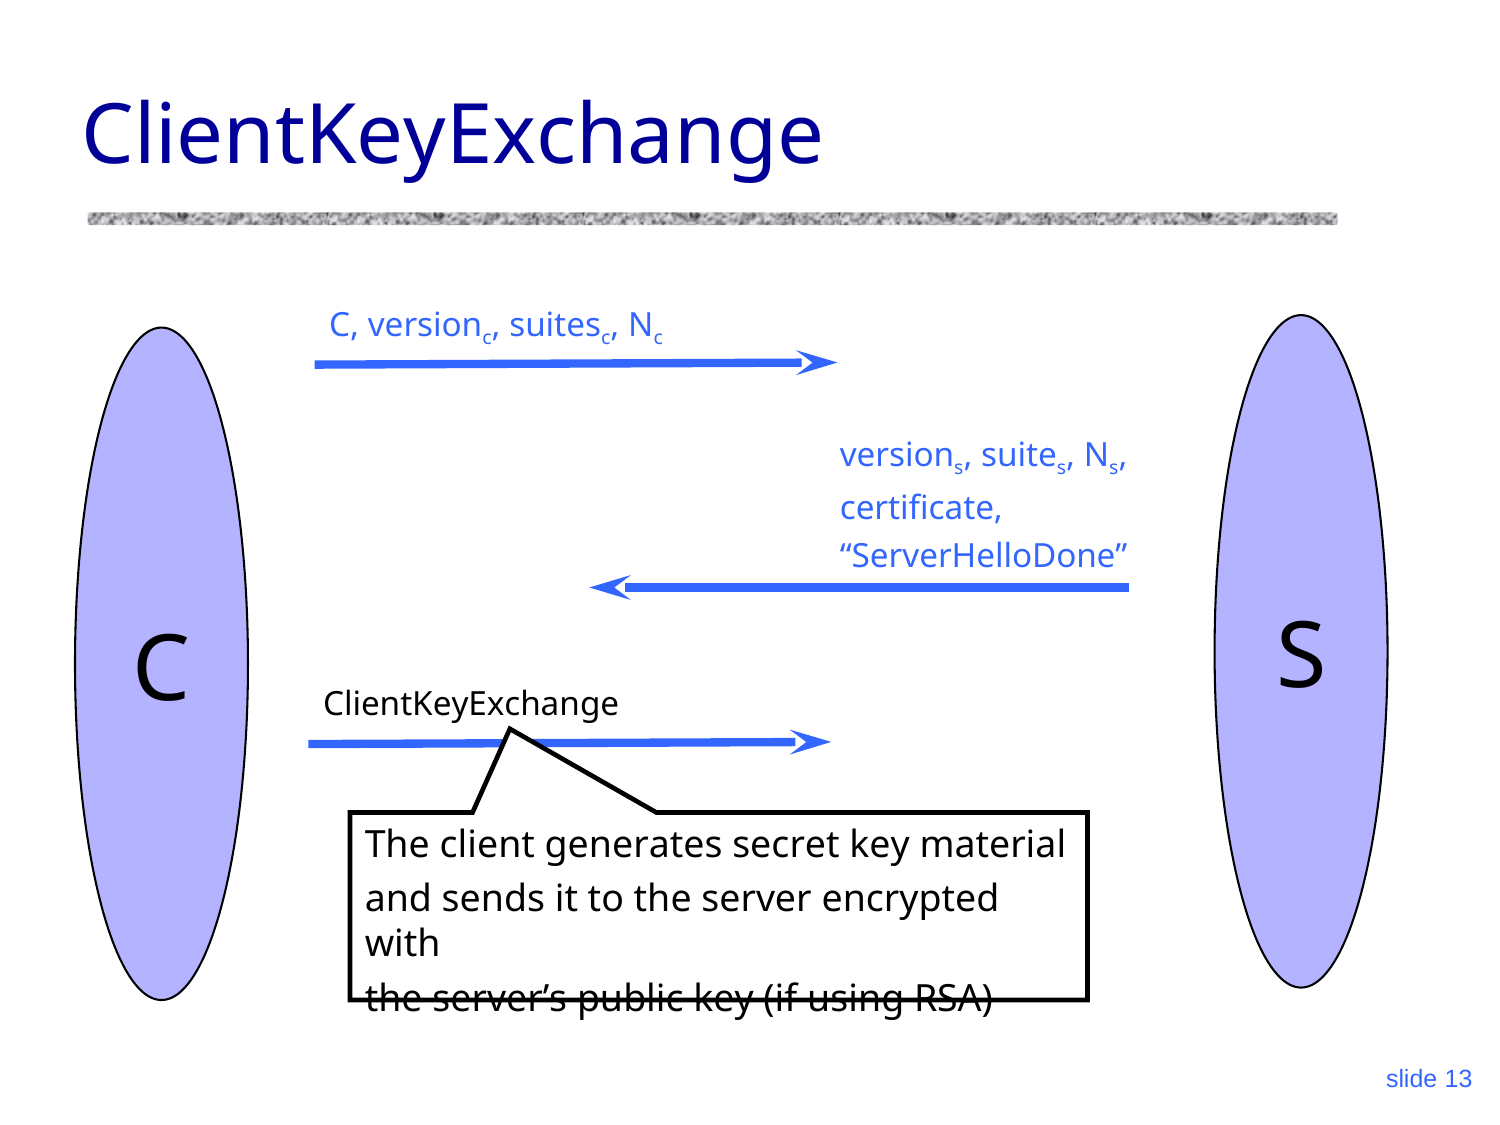

# ClientKeyExchange
C, versionc, suitesc, Nc
S
C
versions, suites, Ns,
certificate,
“ServerHelloDone”
ClientKeyExchange
The client generates secret key material
and sends it to the server encrypted with
the server’s public key (if using RSA)
slide